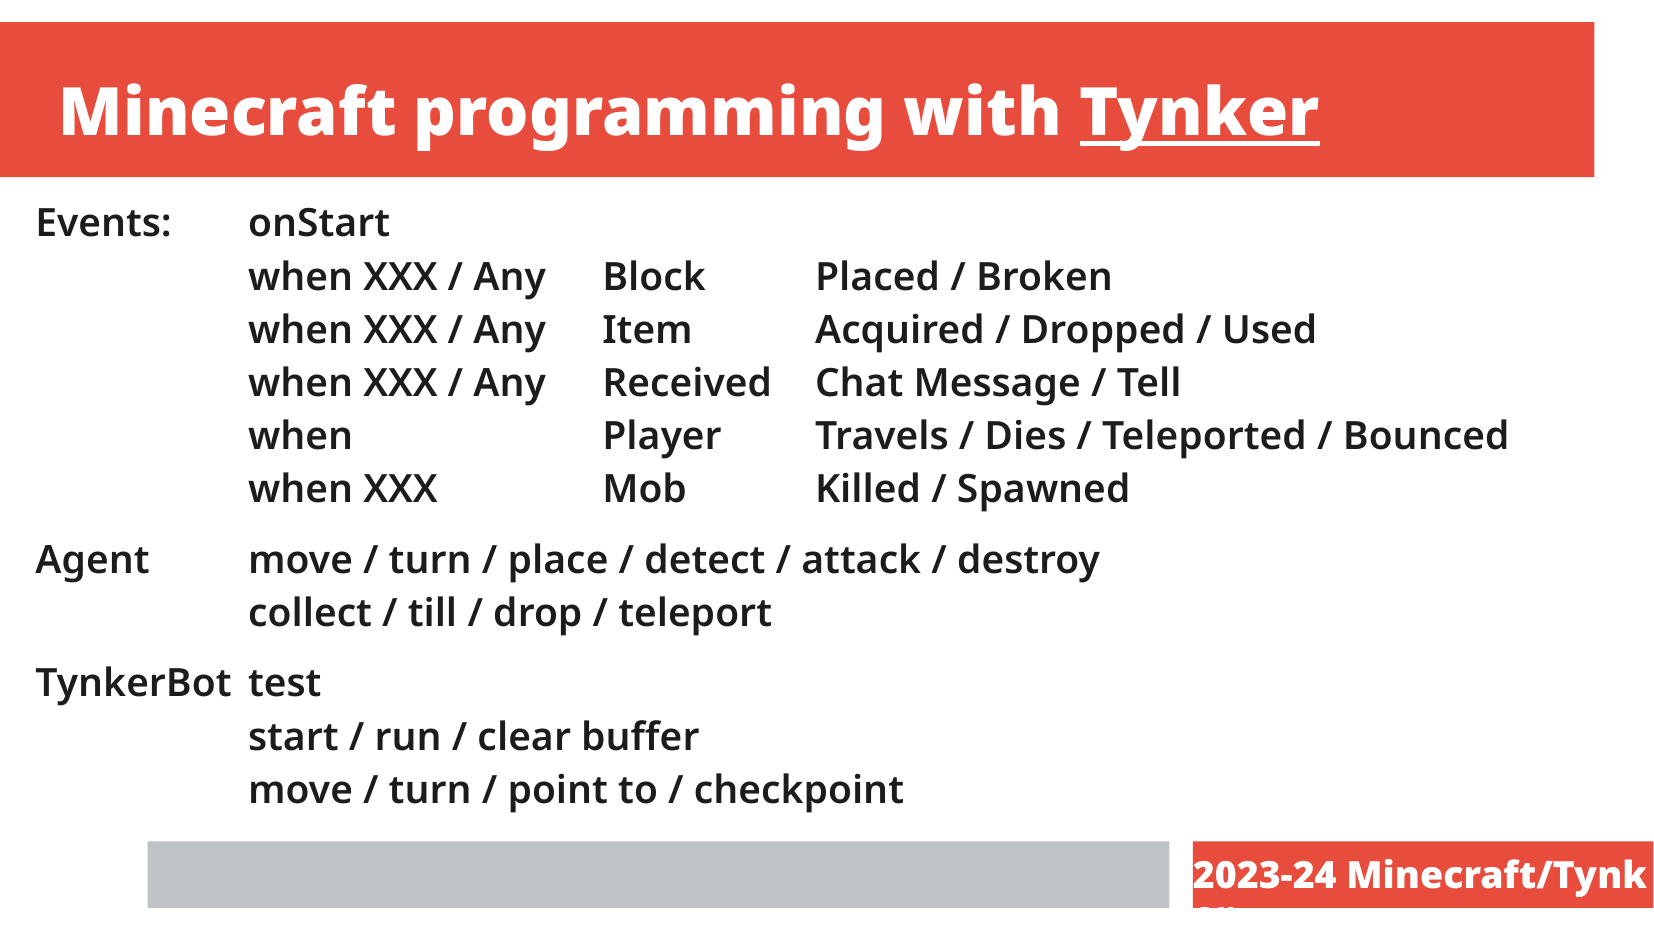

# Minecraft programming with Tynker
Events:	 	onStart
			when XXX / Any	Block		Placed / Broken
			when XXX / Any	Item		Acquired / Dropped / Used
			when XXX / Any	Received	Chat Message / Tell
			when 	 	 		Player		Travels / Dies / Teleported / Bounced
			when XXX		 	Mob		Killed / Spawned
Agent		move / turn / place / detect / attack / destroy
			collect / till / drop / teleport
TynkerBot	test
			start / run / clear buffer
			move / turn / point to / checkpoint
2023-24 Minecraft/Tynker